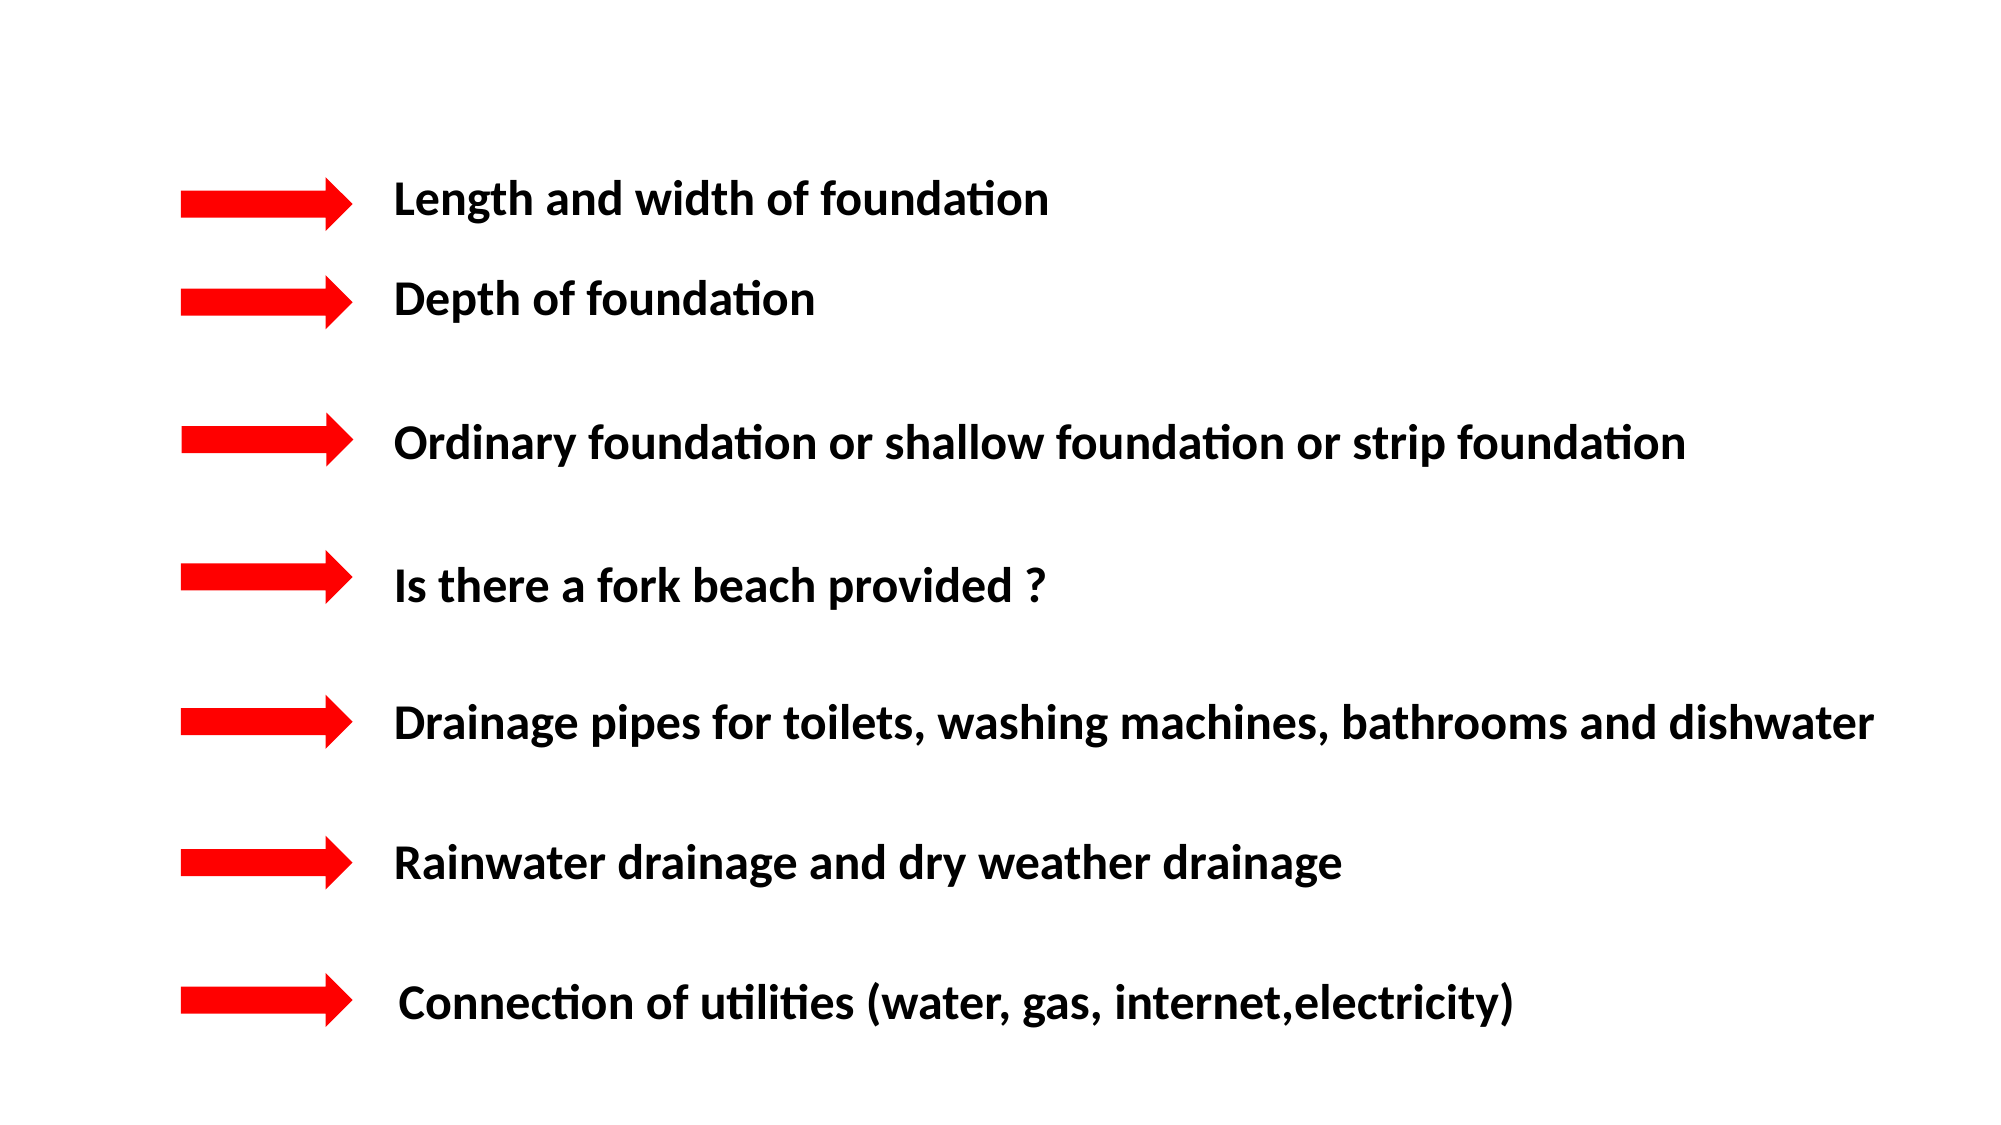

Length and width of foundation
Depth of foundation
Ordinary foundation or shallow foundation or strip foundation
Is there a fork beach provided ?
Drainage pipes for toilets, washing machines, bathrooms and dishwater
Rainwater drainage and dry weather drainage
Connection of utilities (water, gas, internet,electricity)